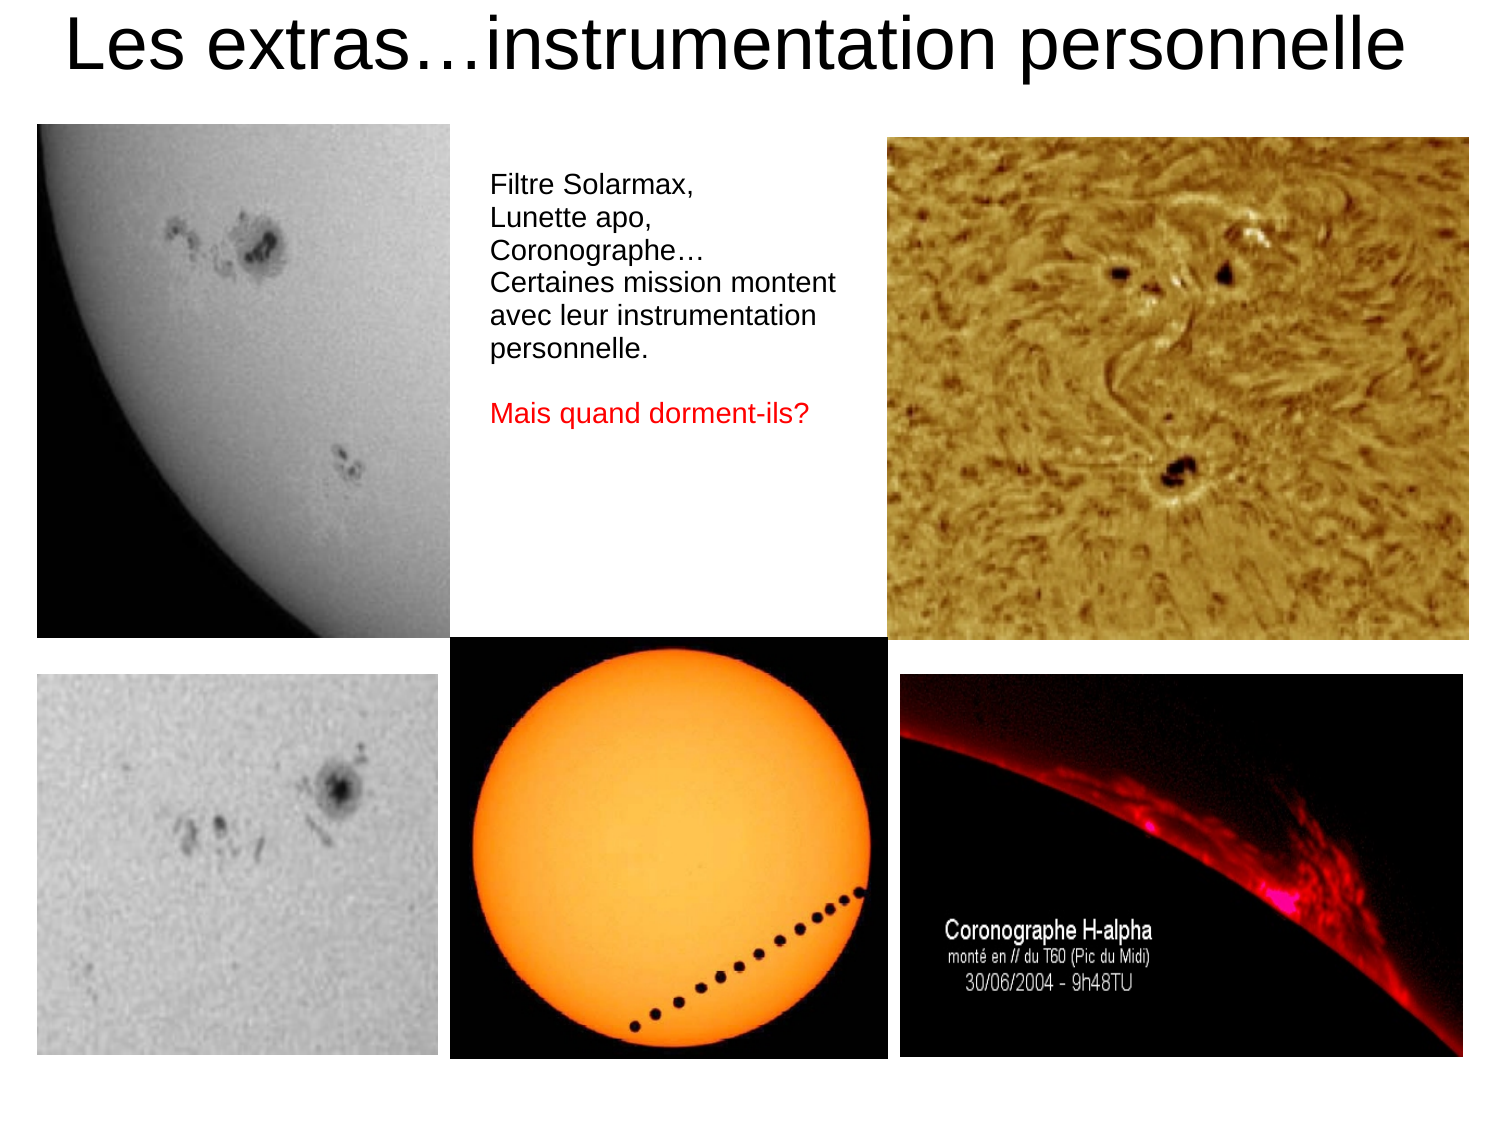

Les extras…instrumentation personnelle
Filtre Solarmax,
Lunette apo,
Coronographe…
Certaines mission montent
avec leur instrumentation
personnelle.
Mais quand dorment-ils?